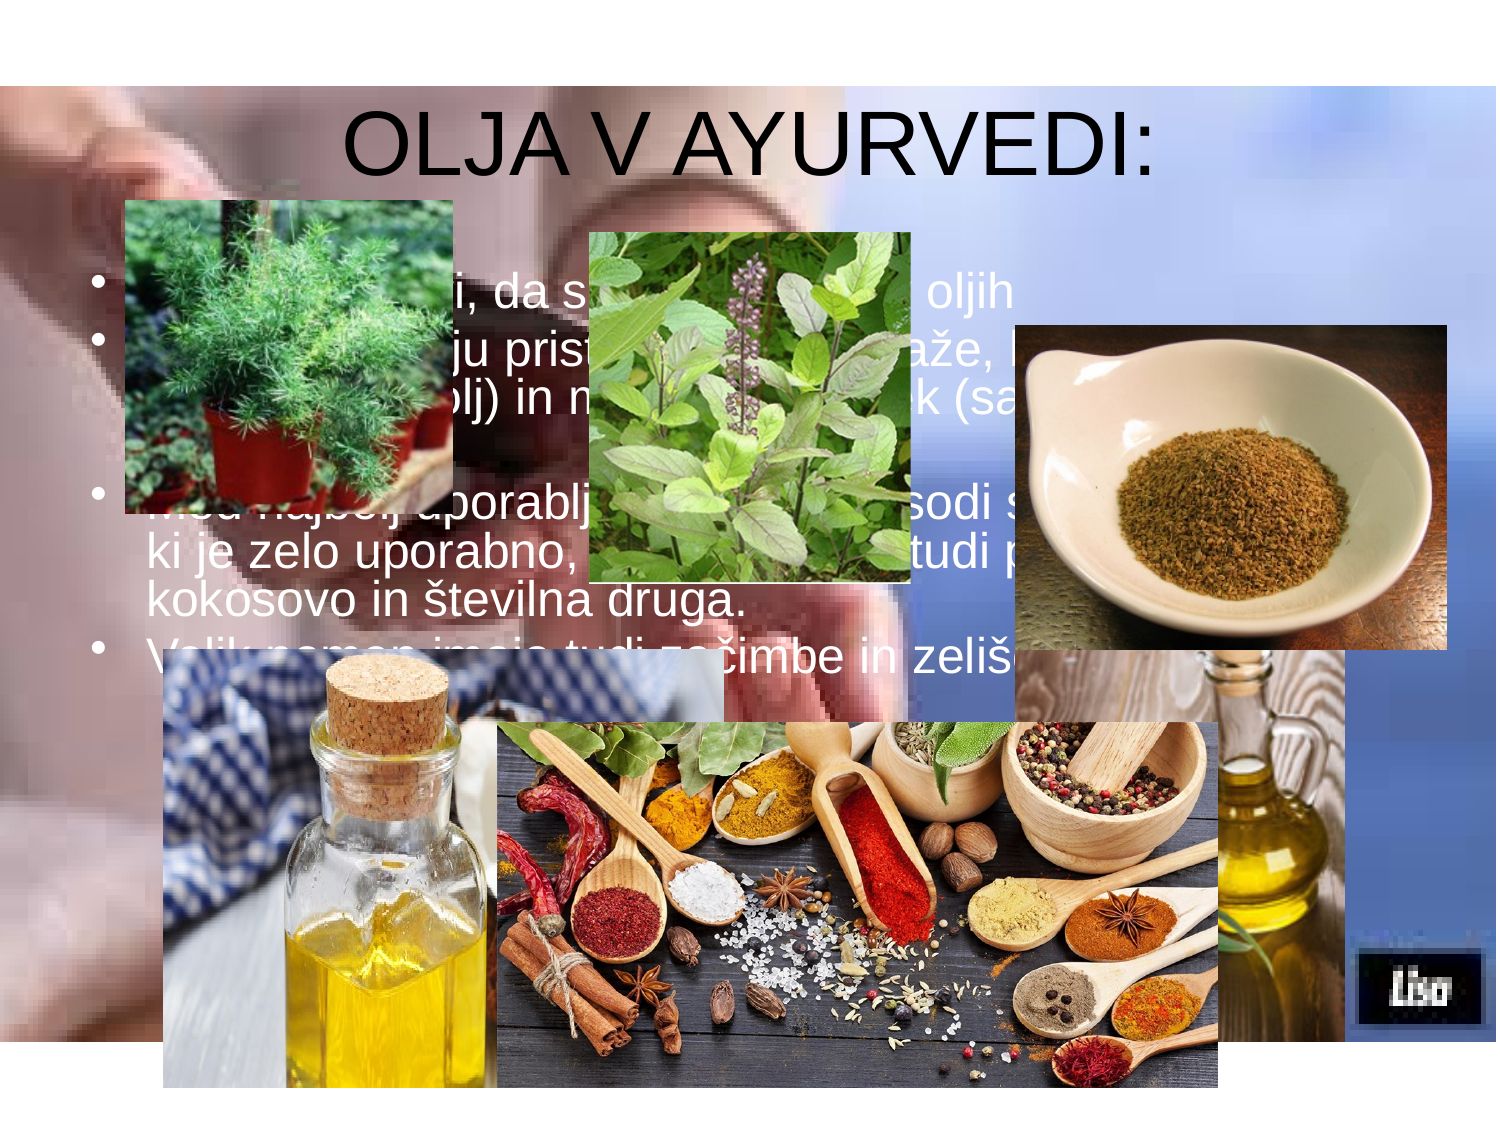

# OLJA V AYURVEDI:
Ajurveda pravi, da so strupi topni v oljih
K razstrupljanju pristopi skozi masaže, ki imajo kemični učinek (vpliv olj) in mehanski učinek (sami gibi pri masaži)
Med najbolj uporabljena olja sicer sodi sezamovo olje, ki je zelo uporabno, poleg tega pa tudi palmovo, kokosovo in številna druga.
Velik pomen imajo tudi začimbe in zelišča